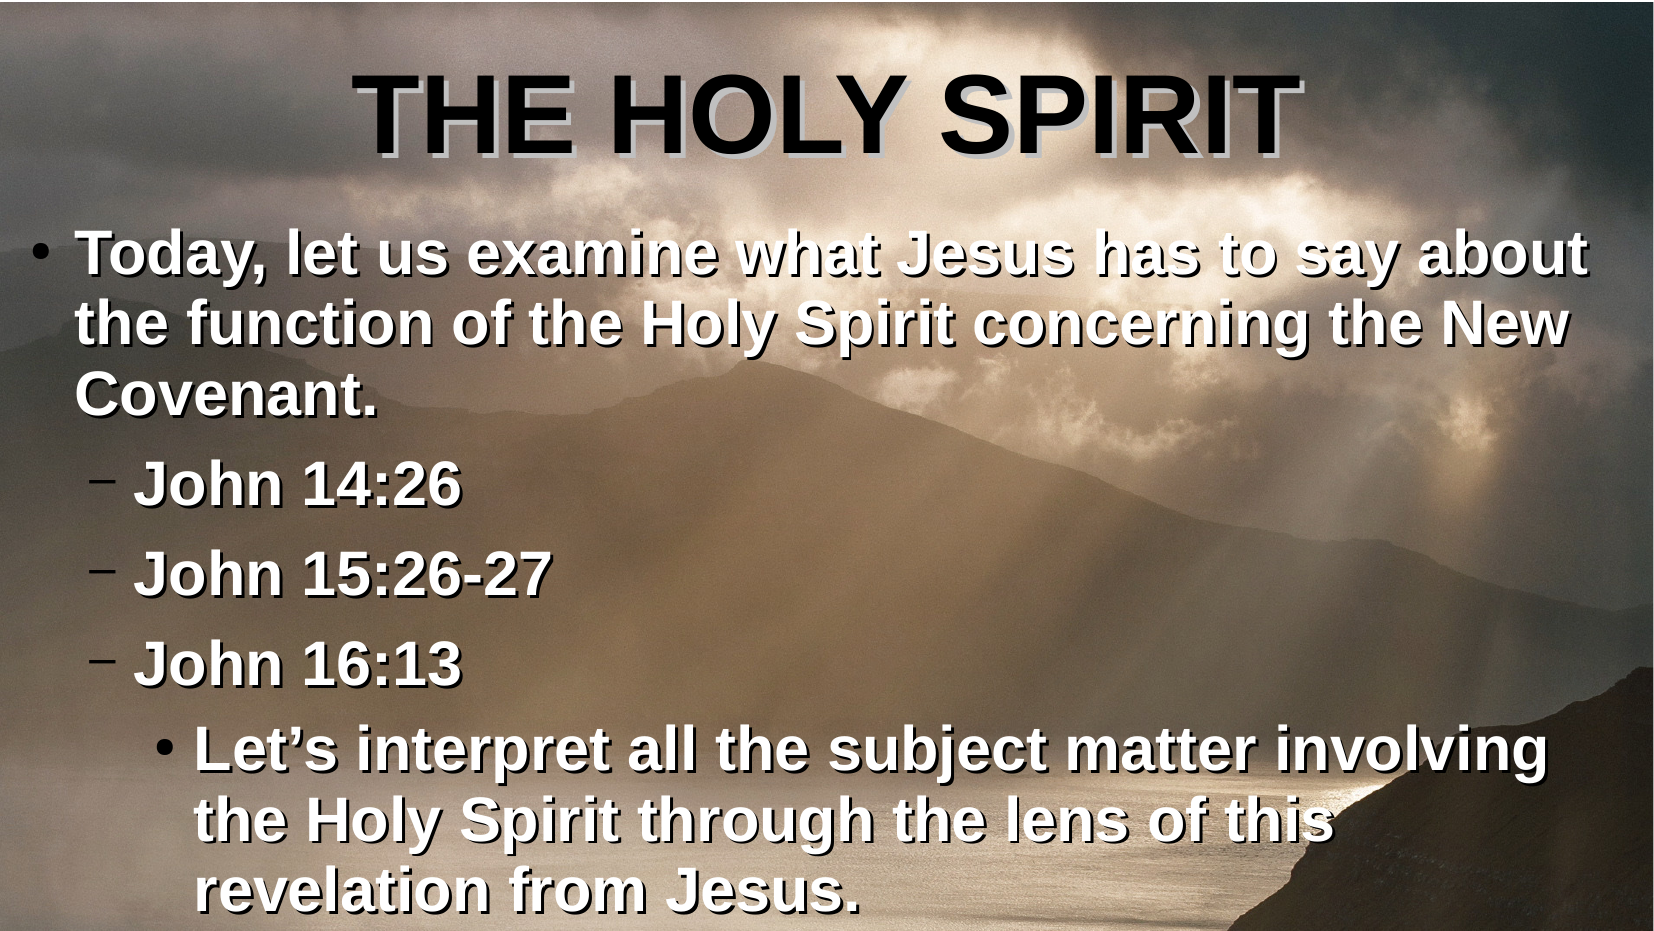

# THE HOLY SPIRIT
Today, let us examine what Jesus has to say about the function of the Holy Spirit concerning the New Covenant.
John 14:26
John 15:26-27
John 16:13
Let’s interpret all the subject matter involving the Holy Spirit through the lens of this revelation from Jesus.